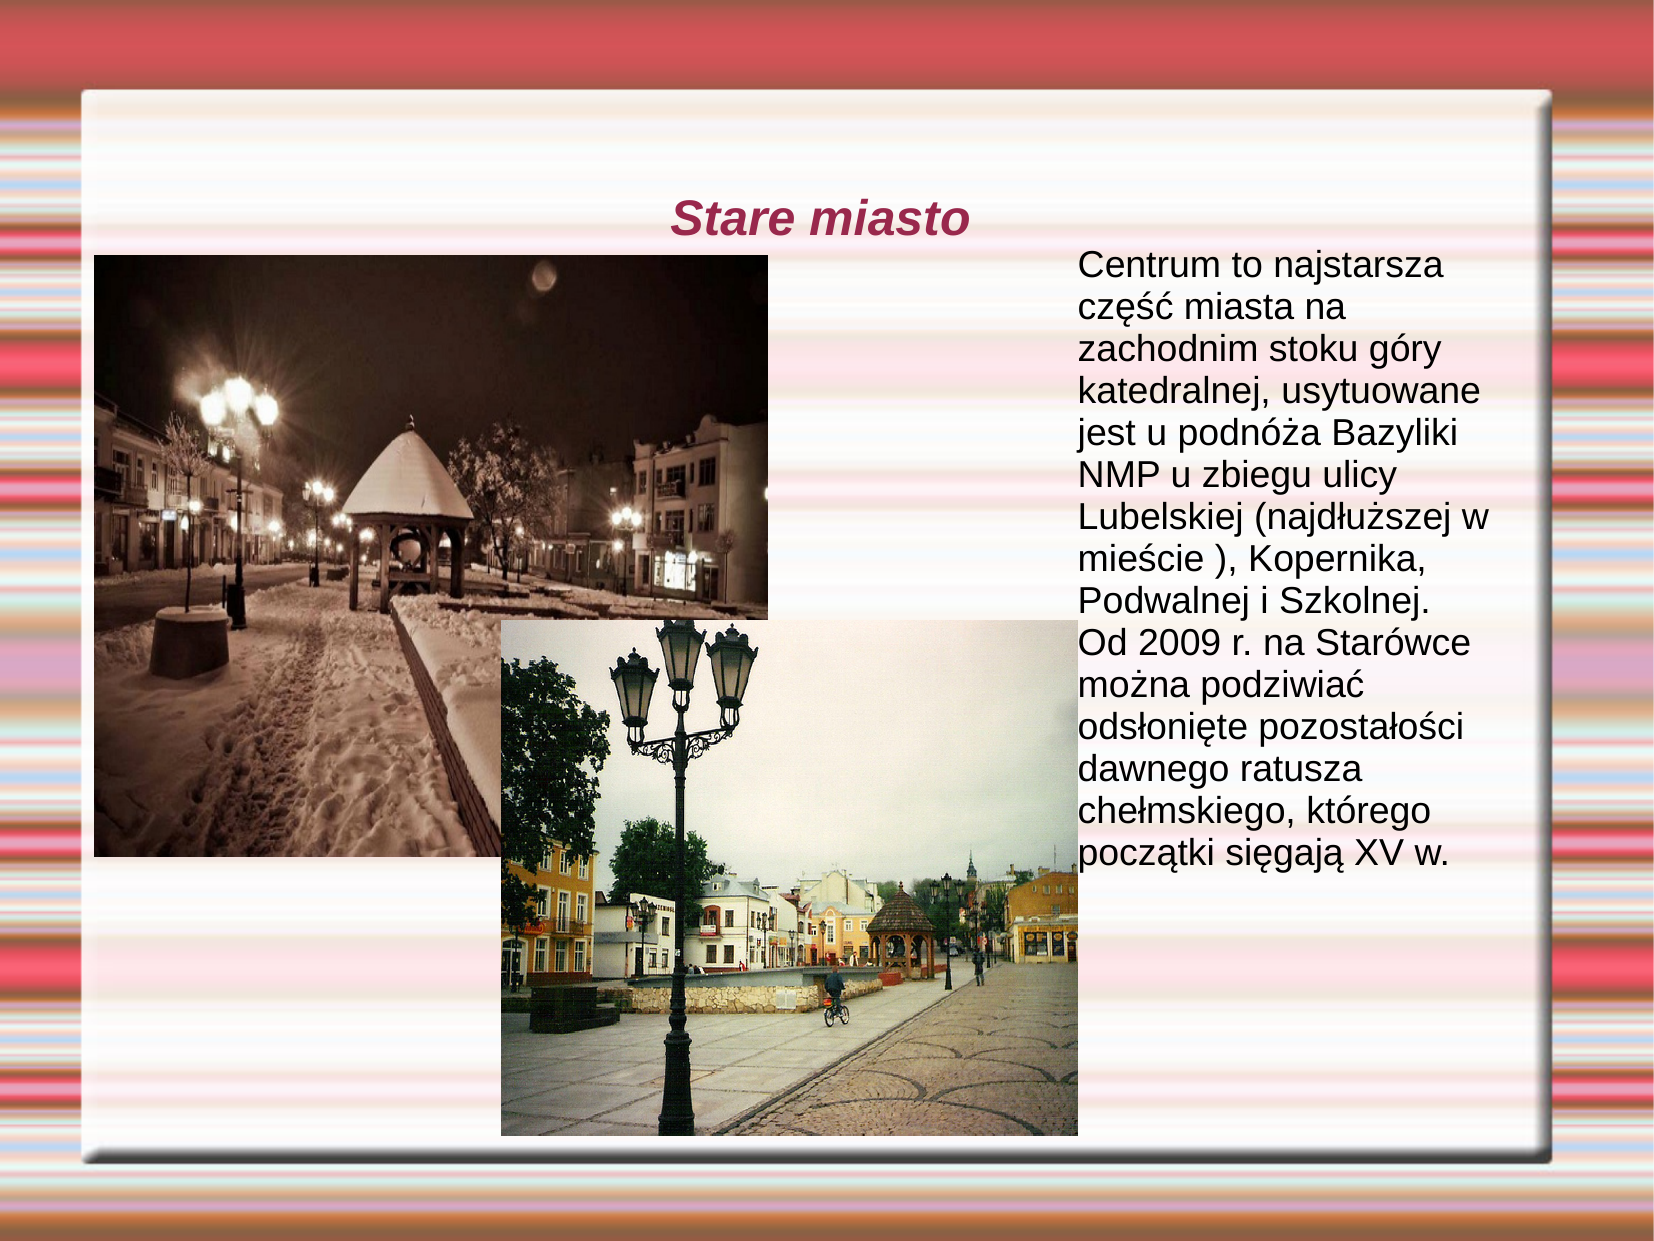

# Stare miasto
Centrum to najstarsza część miasta na zachodnim stoku góry katedralnej, usytuowane jest u podnóża Bazyliki NMP u zbiegu ulicy Lubelskiej (najdłuższej w mieście ), Kopernika, Podwalnej i Szkolnej. Od 2009 r. na Starówce można podziwiać odsłonięte pozostałości dawnego ratusza chełmskiego, którego początki sięgają XV w.